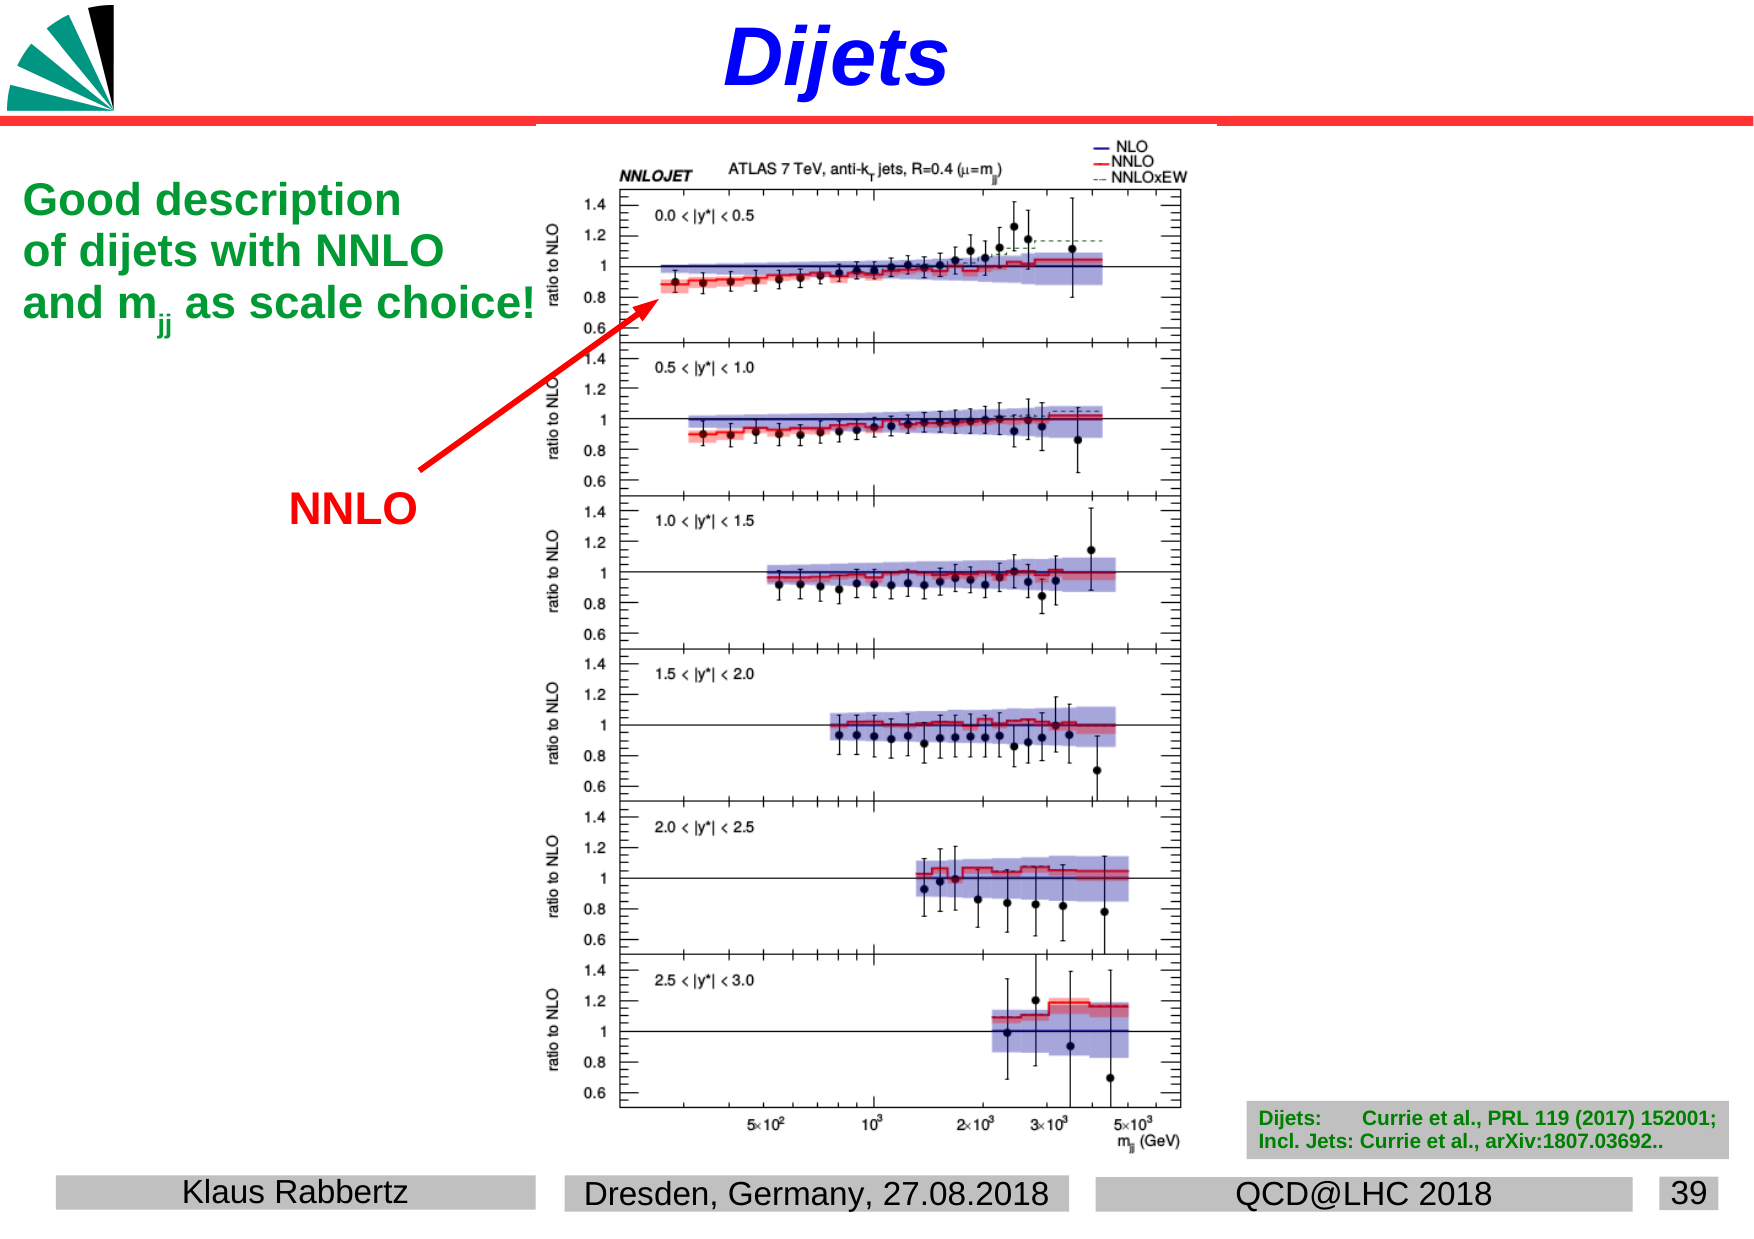

# Dijets
Good description
of dijets with NNLO
and mjj as scale choice!
NNLO
Dijets: Currie et al., PRL 119 (2017) 152001;
Incl. Jets: Currie et al., arXiv:1807.03692..